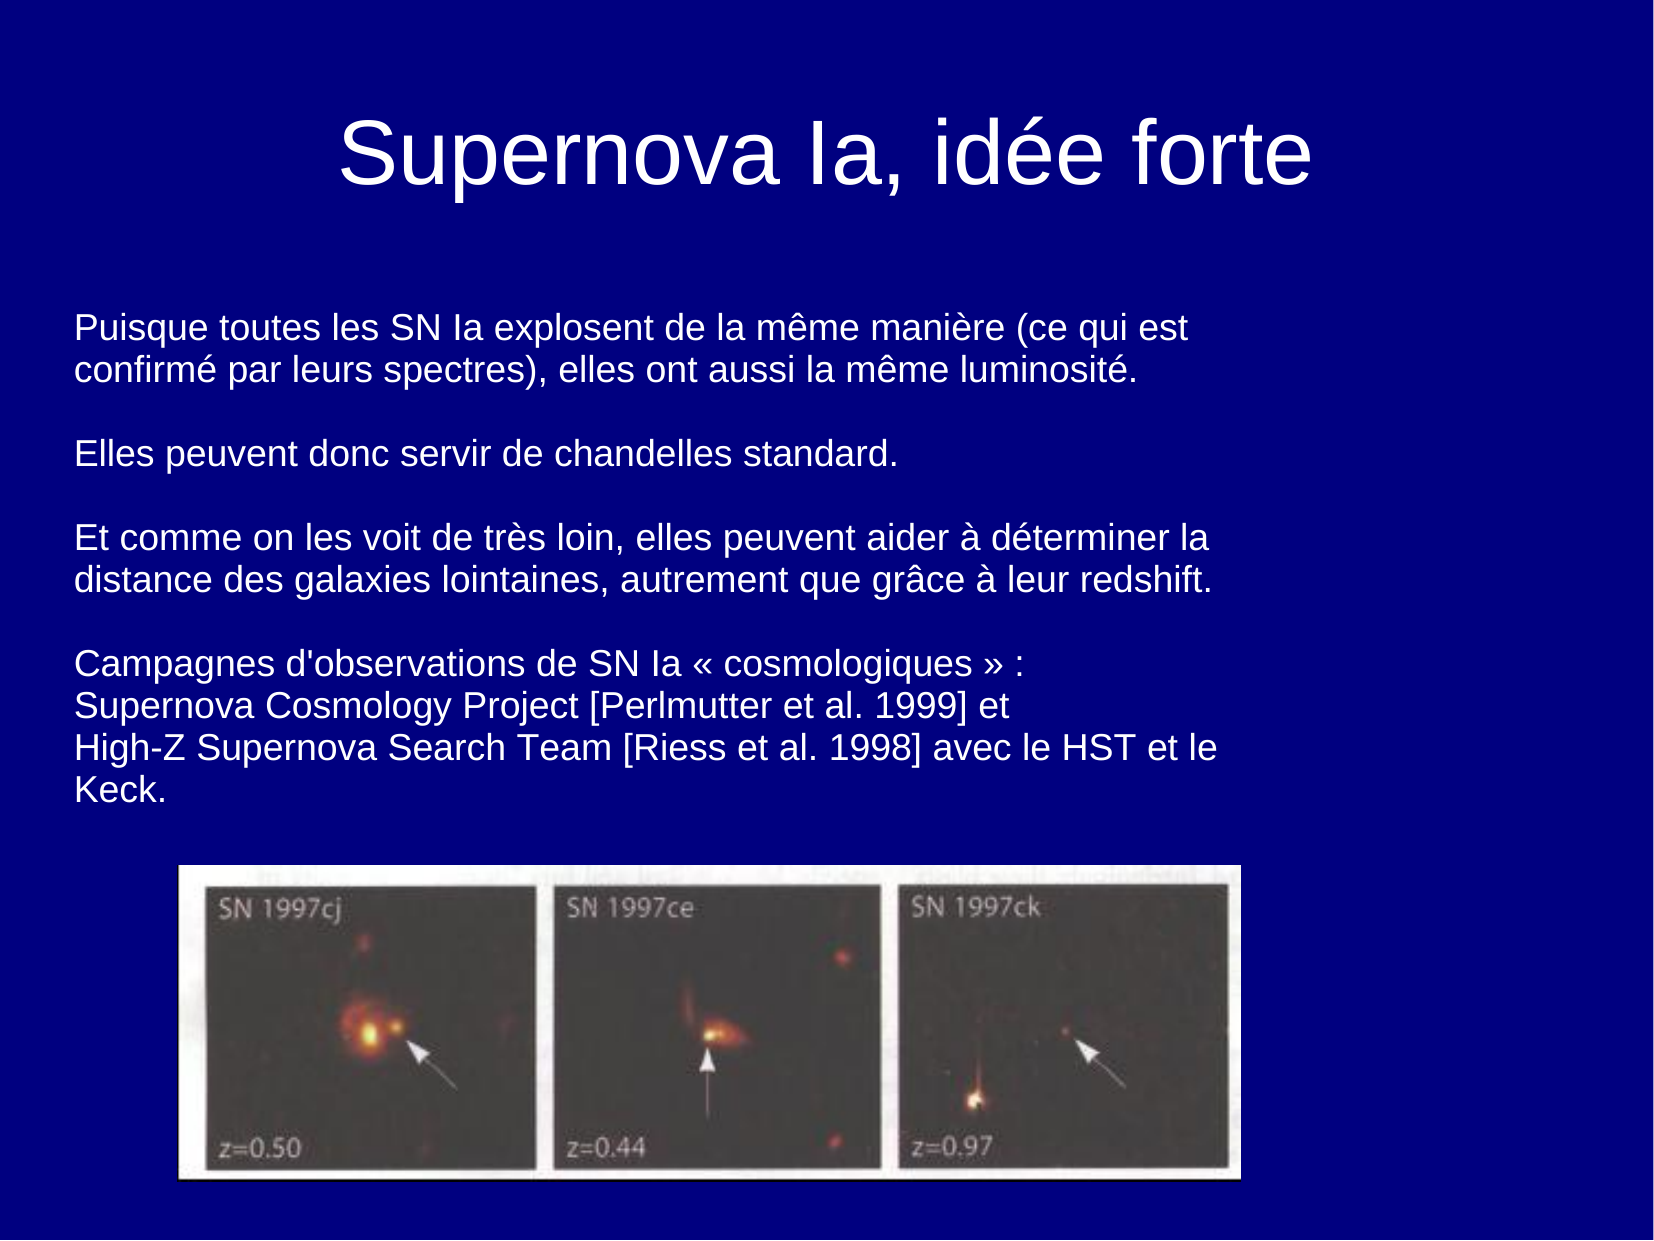

# Supernova Ia, idée forte
Puisque toutes les SN Ia explosent de la même manière (ce qui est confirmé par leurs spectres), elles ont aussi la même luminosité.
Elles peuvent donc servir de chandelles standard.
Et comme on les voit de très loin, elles peuvent aider à déterminer la distance des galaxies lointaines, autrement que grâce à leur redshift.
Campagnes d'observations de SN Ia « cosmologiques » :
Supernova Cosmology Project [Perlmutter et al. 1999] et
High-Z Supernova Search Team [Riess et al. 1998] avec le HST et le Keck.